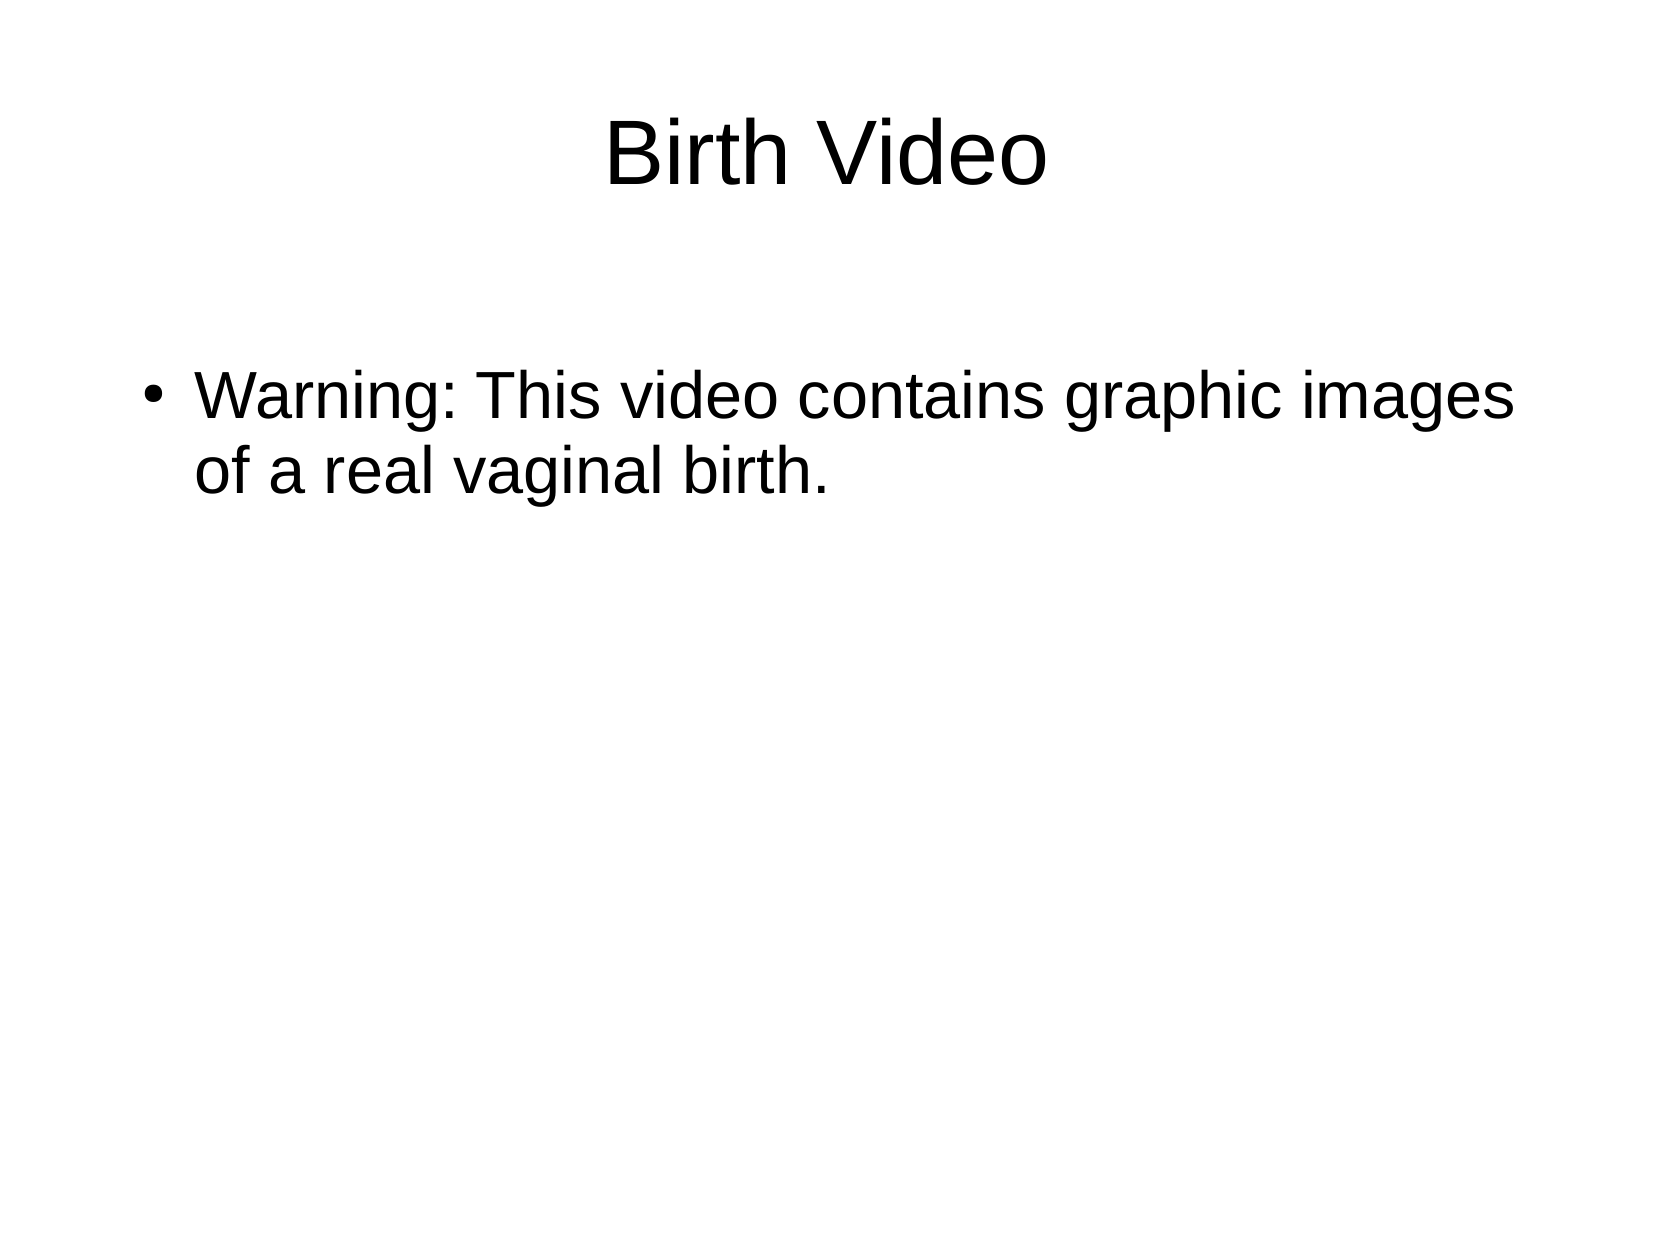

# Birth Video
Warning: This video contains graphic images of a real vaginal birth.